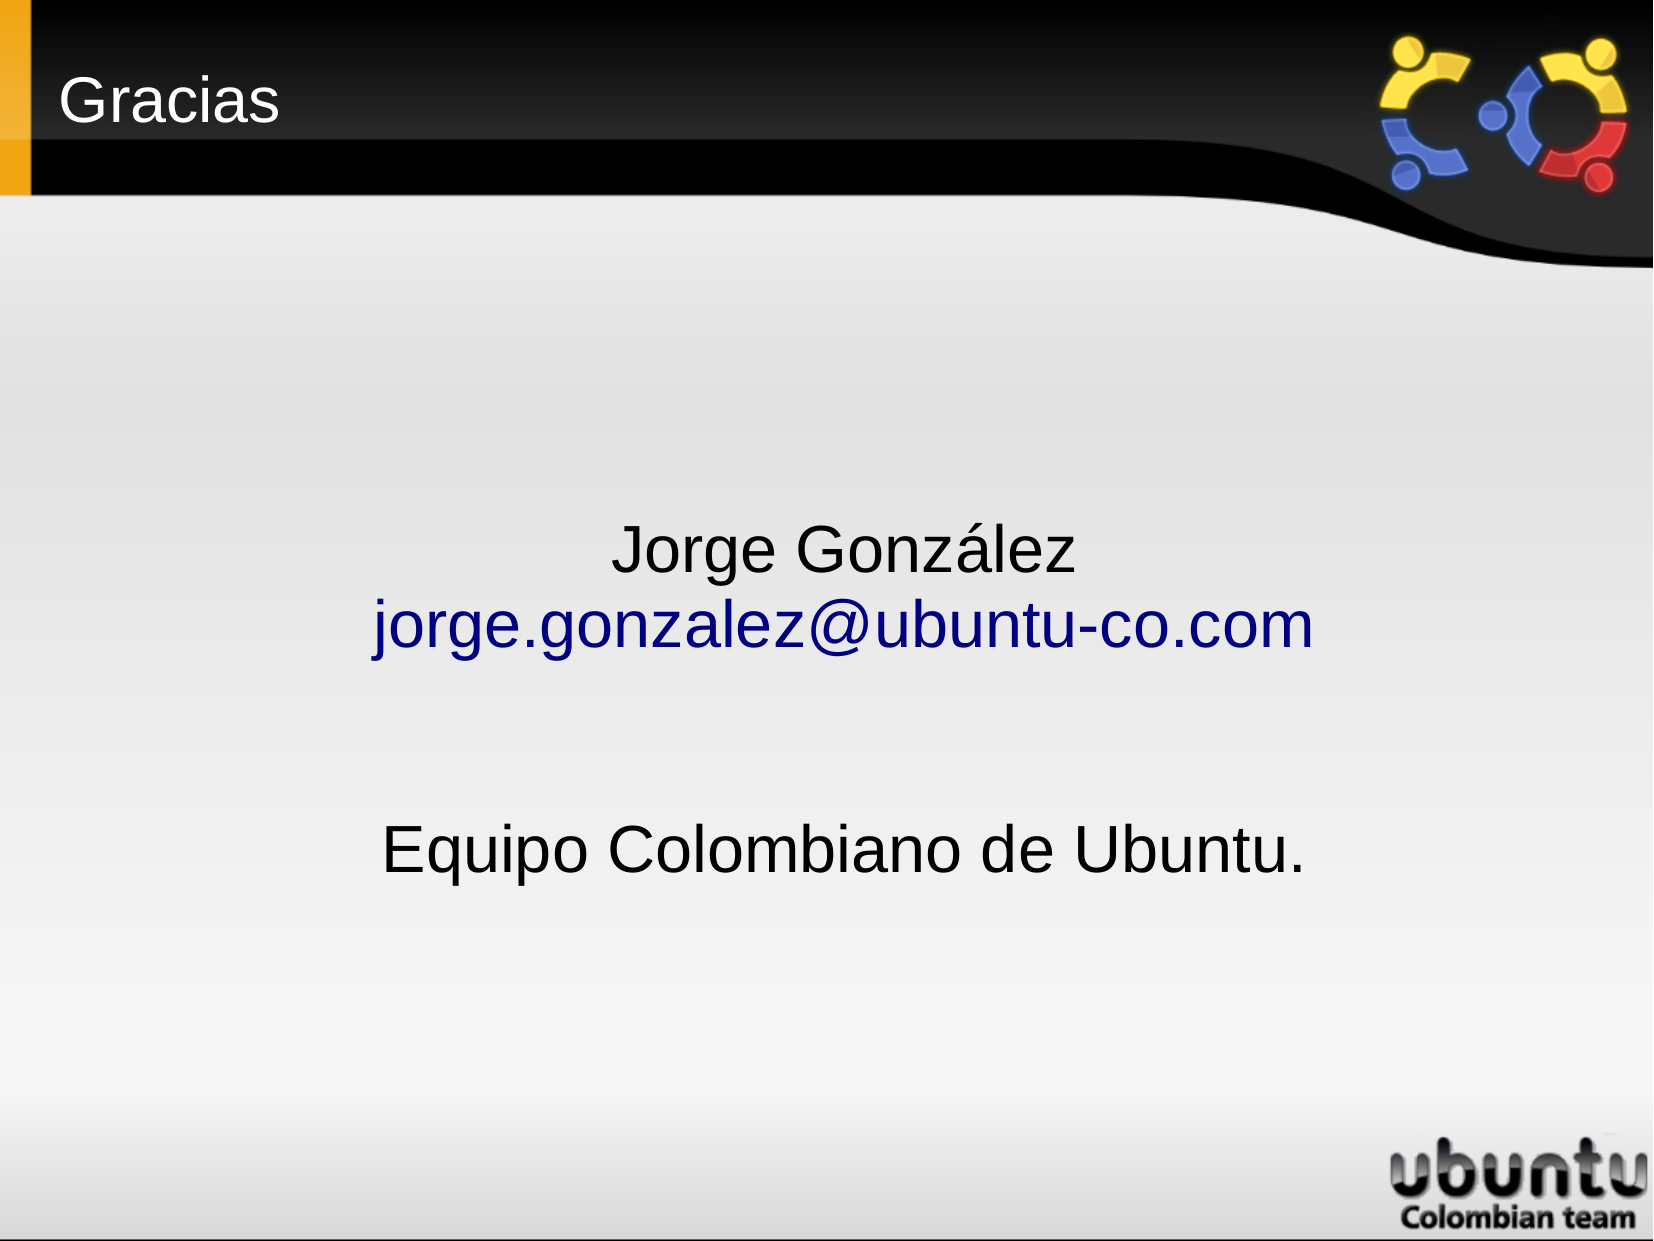

# Gracias
Jorge González
jorge.gonzalez@ubuntu-co.com
Equipo Colombiano de Ubuntu.